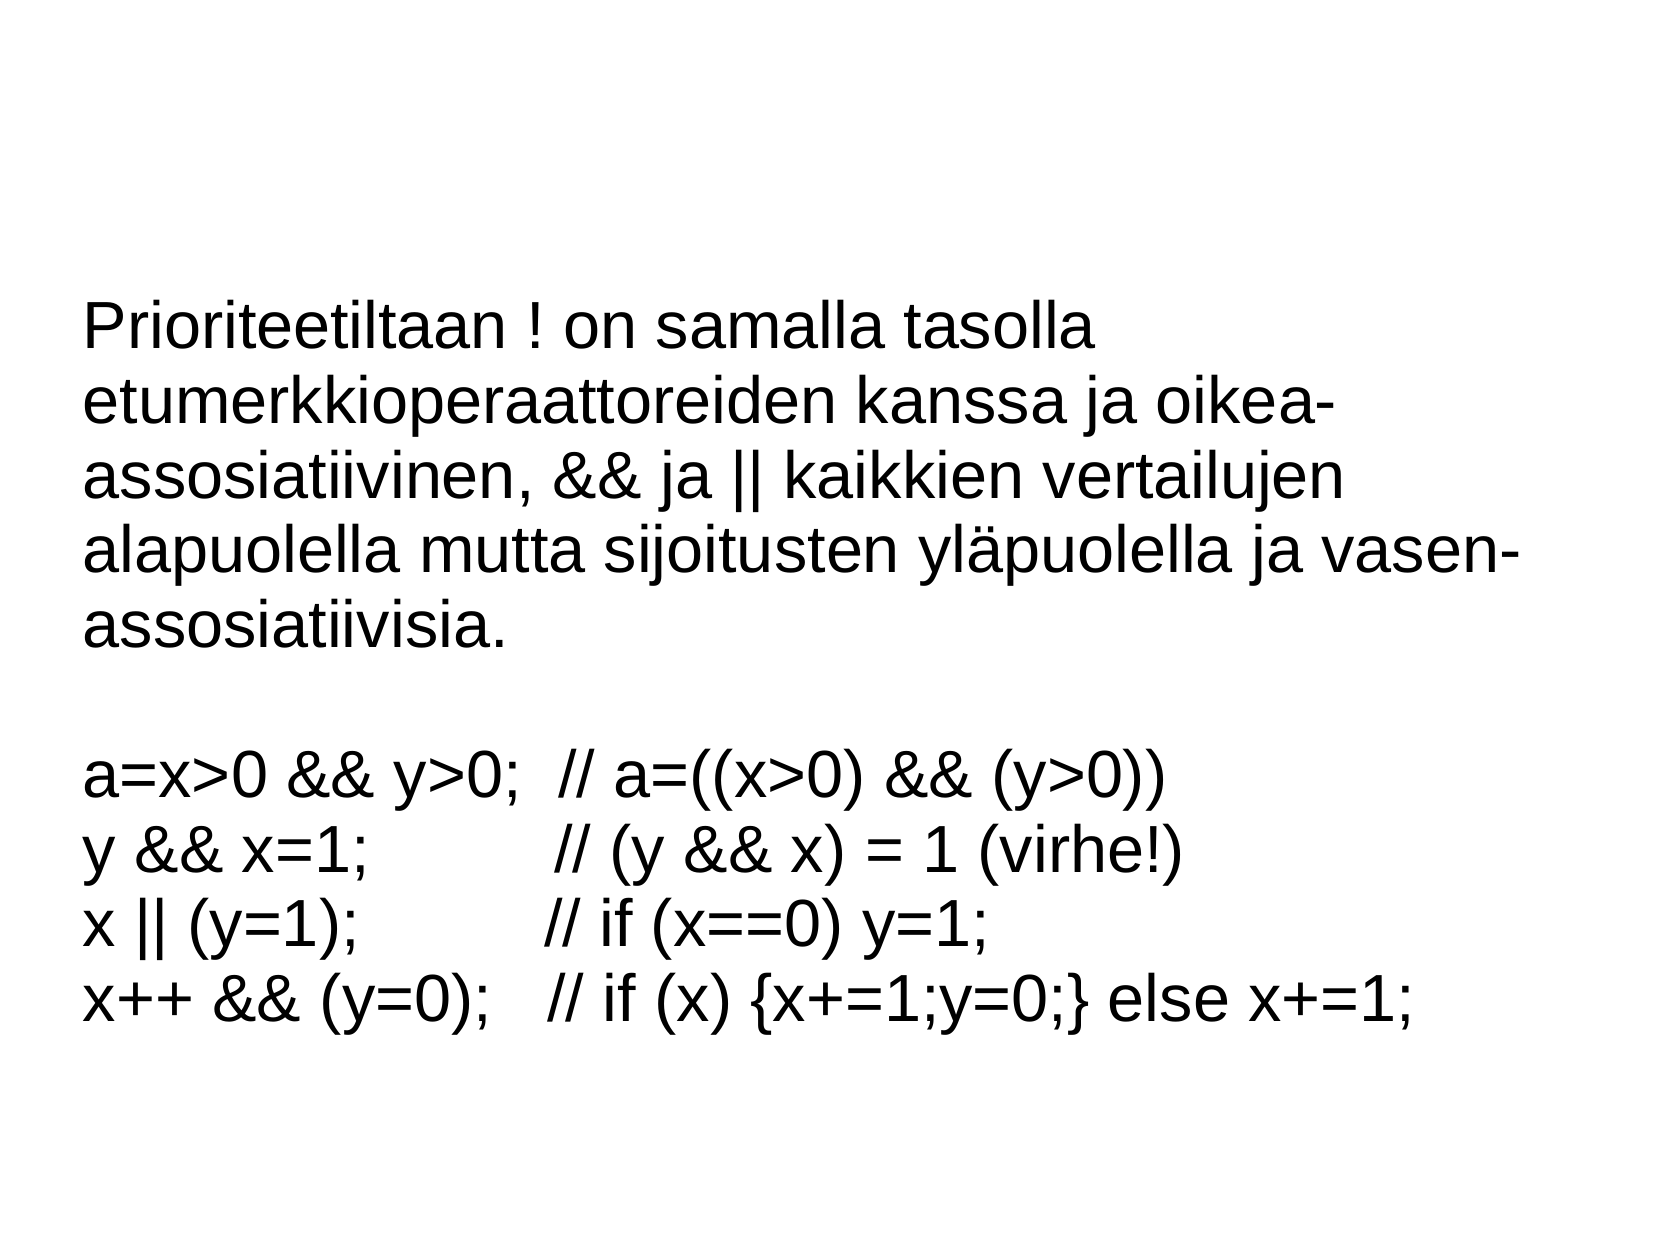

Prioriteetiltaan ! on samalla tasolla etumerkkioperaattoreiden kanssa ja oikea-assosiatiivinen, && ja || kaikkien vertailujen alapuolella mutta sijoitusten yläpuolella ja vasen-assosiatiivisia.
a=x>0 && y>0; // a=((x>0) && (y>0))
y && x=1; // (y && x) = 1 (virhe!)
x || (y=1); // if (x==0) y=1;
x++ && (y=0); // if (x) {x+=1;y=0;} else x+=1;